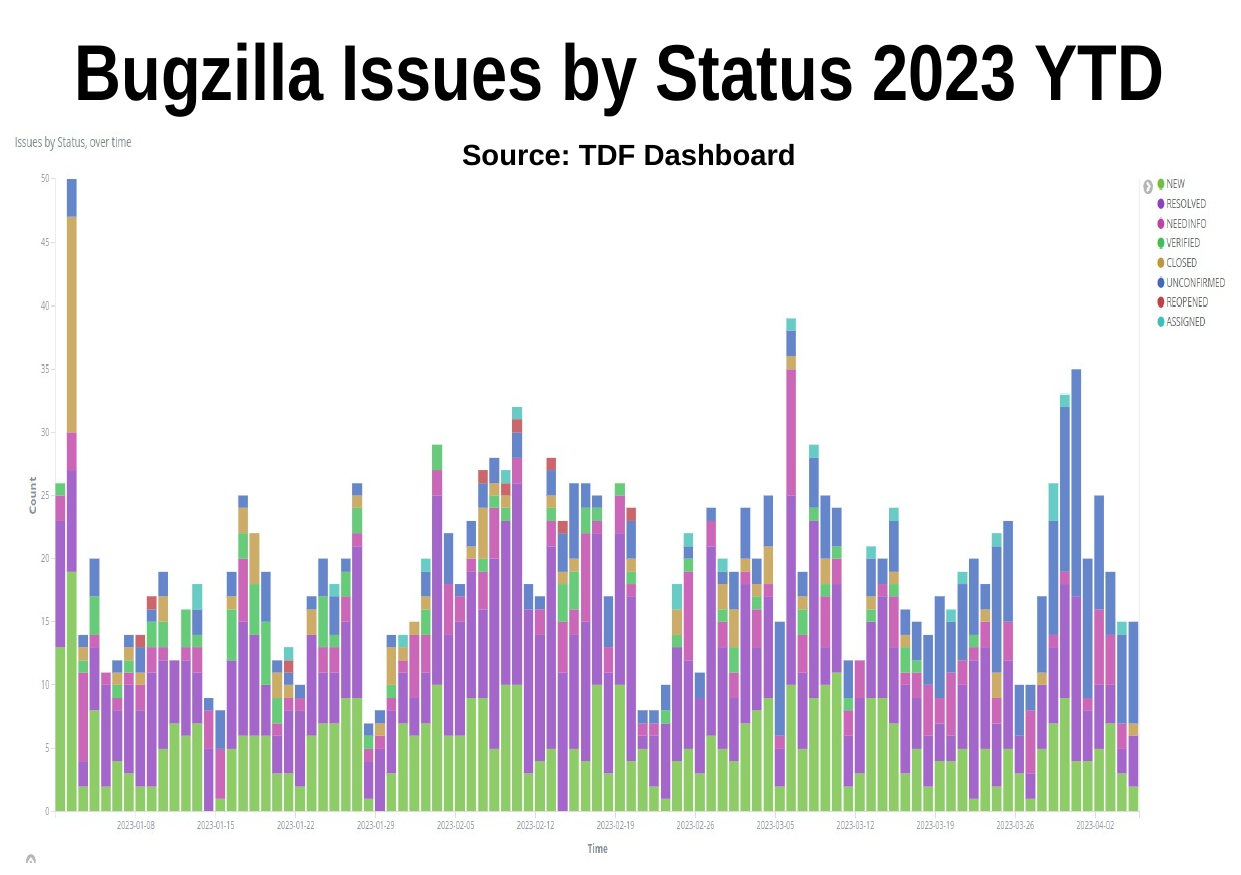

# Bugzilla Issues by Status 2023 YTD
Source: TDF Dashboard